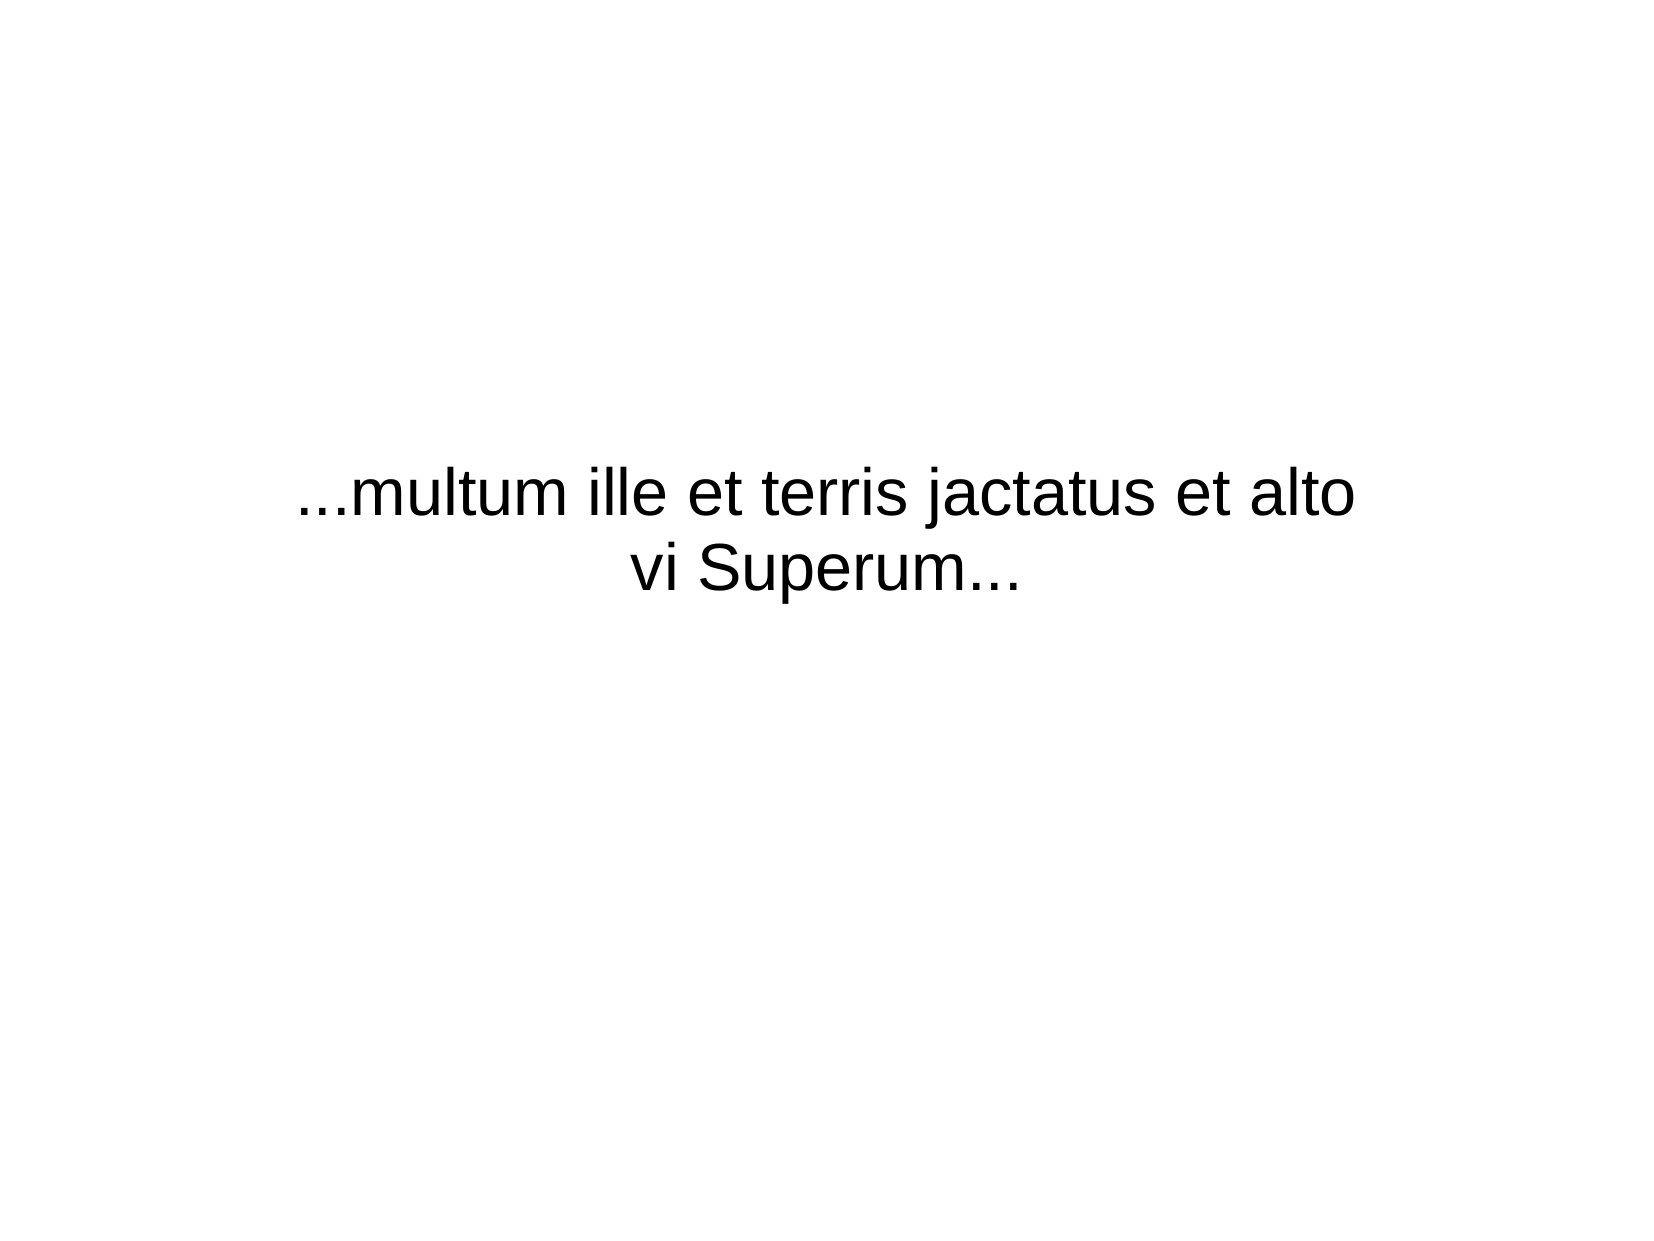

# ...multum ille et terris jactatus et alto
vi Superum...